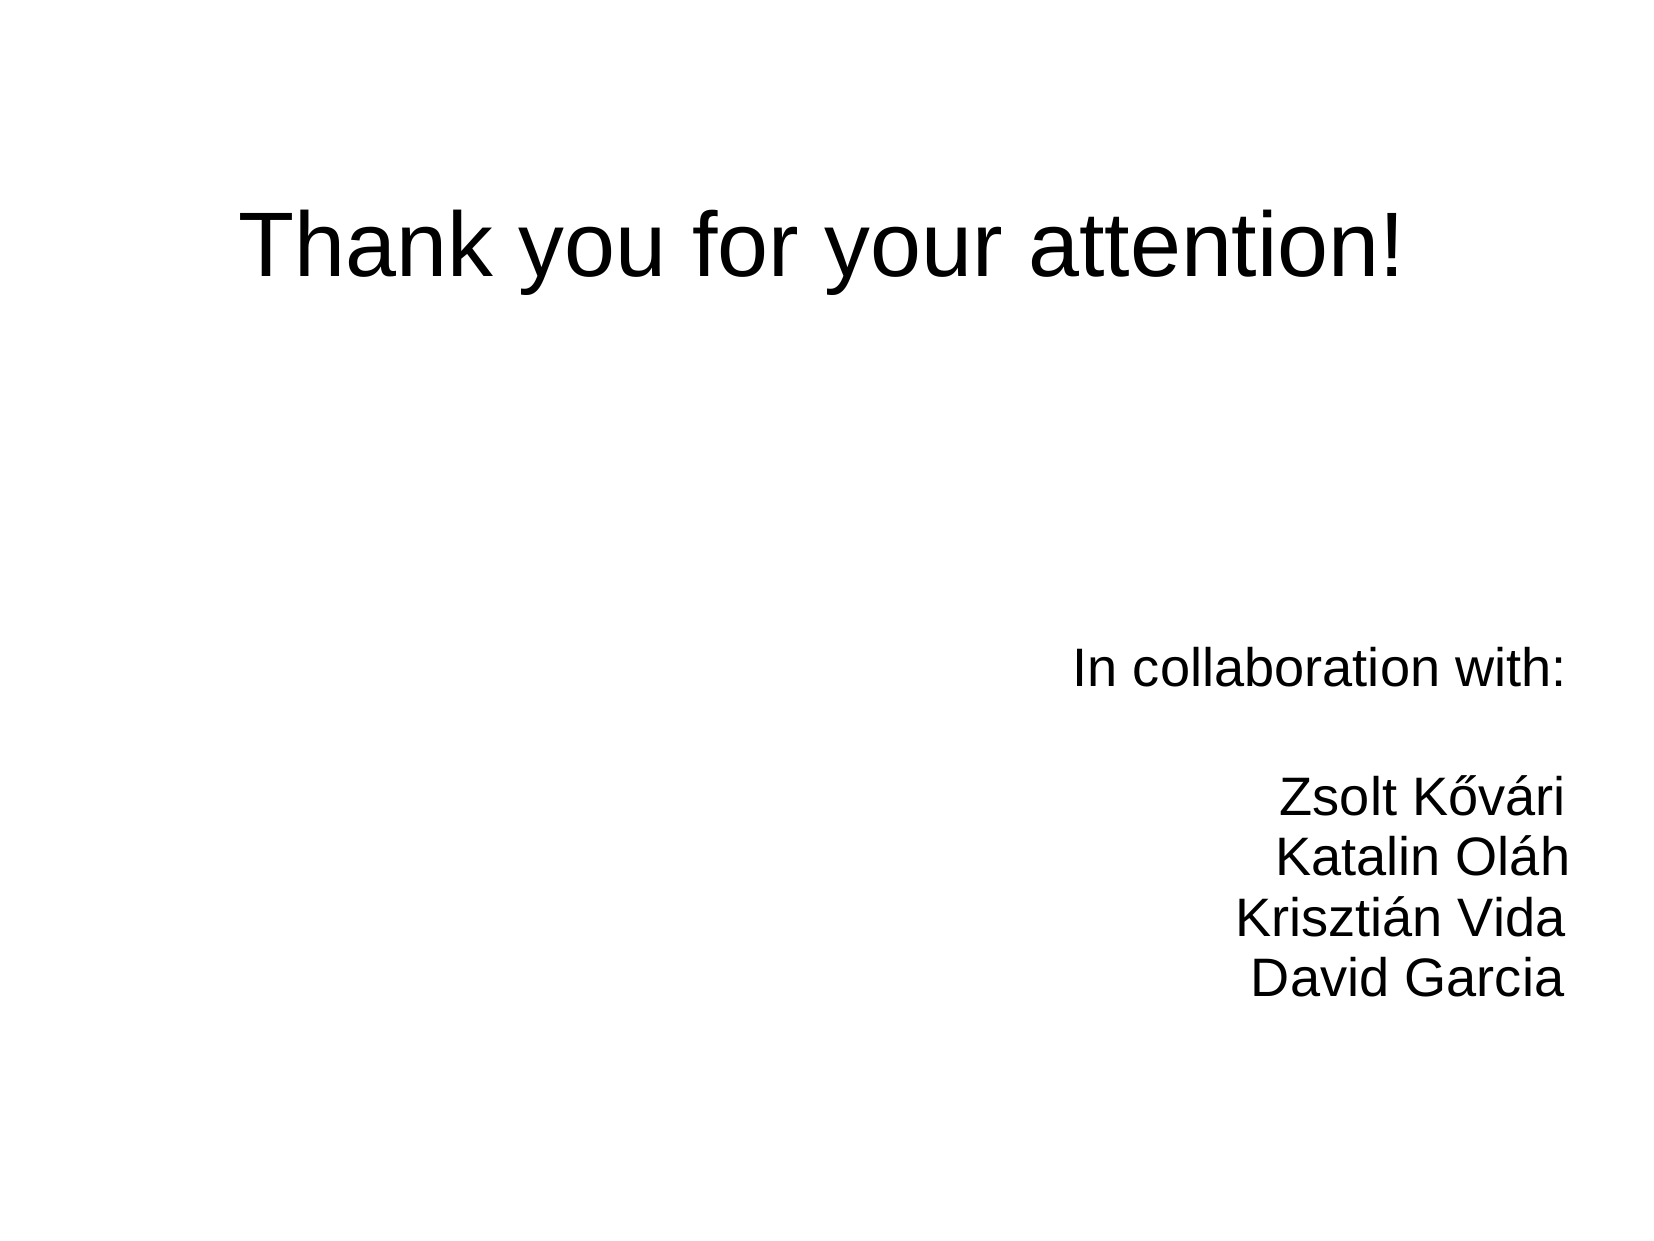

# Thank you for your attention! In collaboration with: Zsolt Kővári Katalin Oláh Krisztián Vida David Garcia